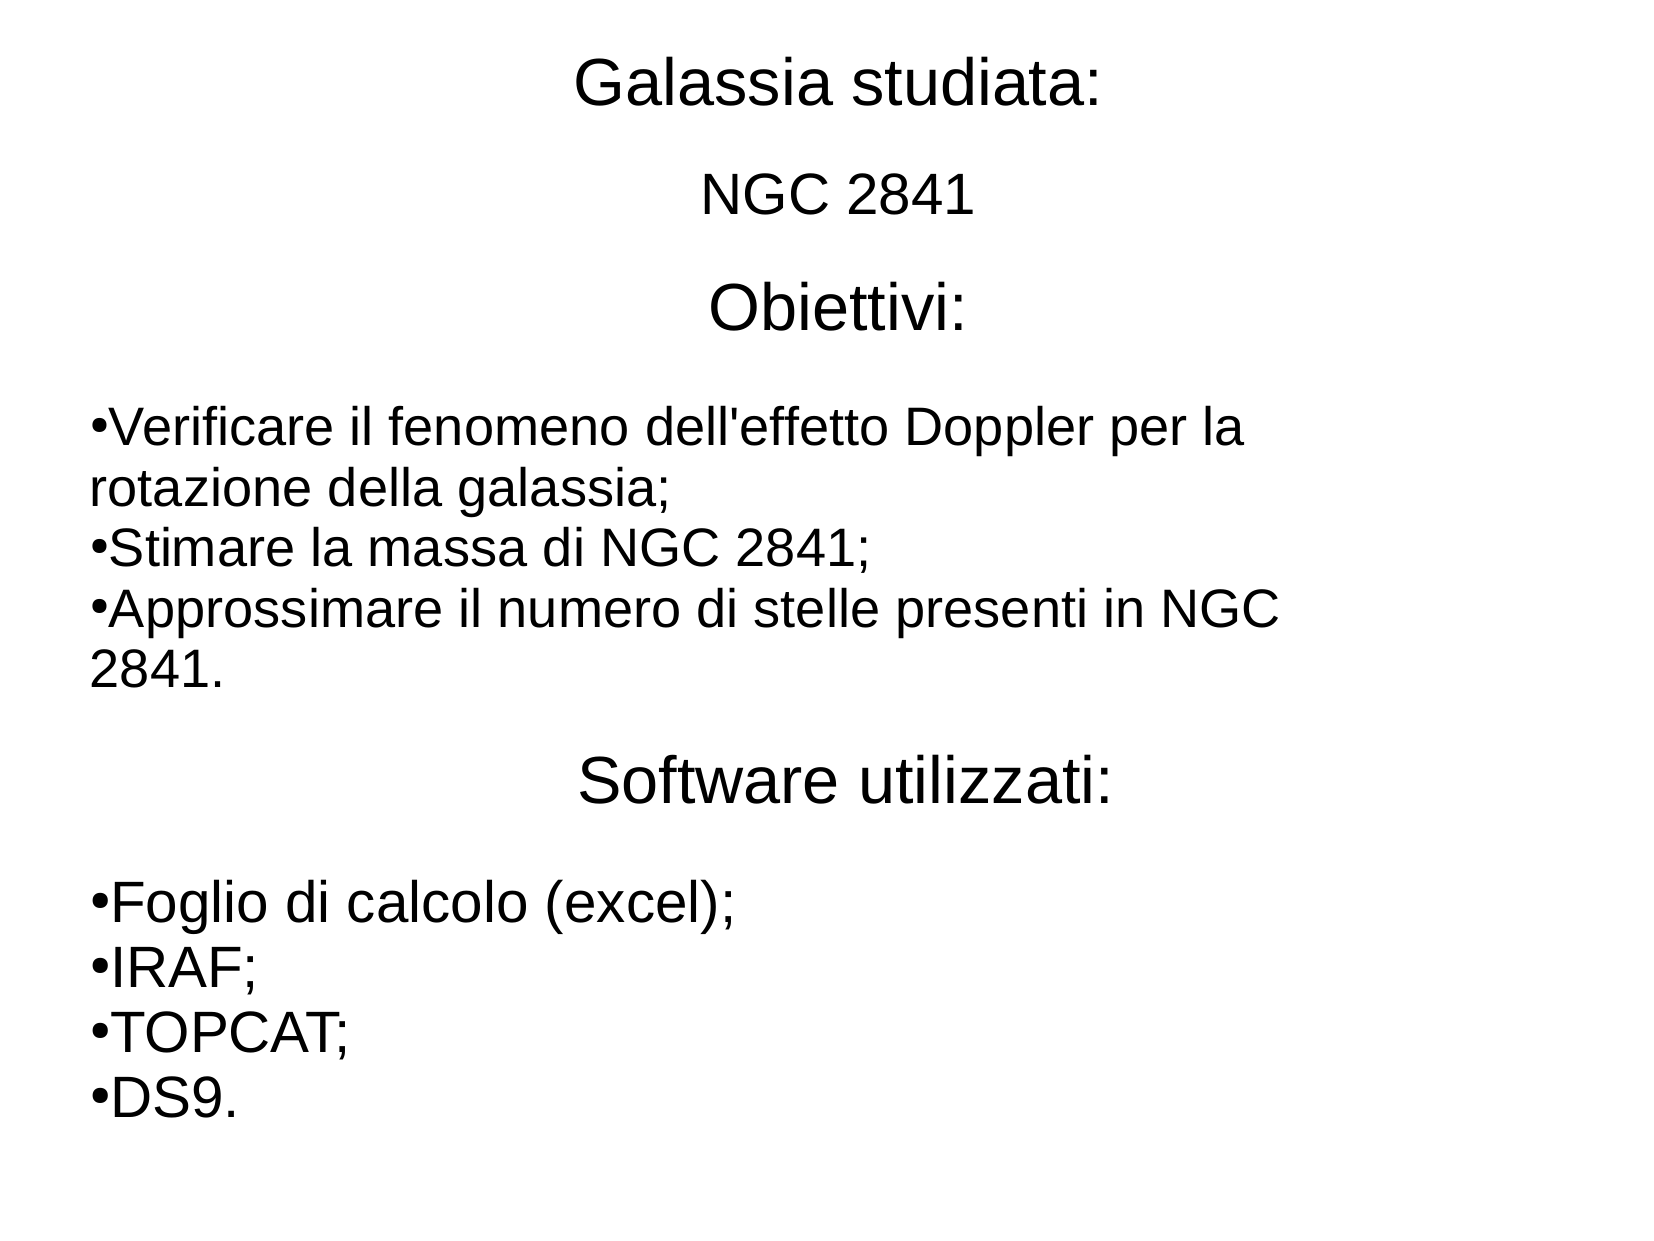

Galassia studiata:
NGC 2841
Obiettivi:
Verificare il fenomeno dell'effetto Doppler per la rotazione della galassia;
Stimare la massa di NGC 2841;
Approssimare il numero di stelle presenti in NGC 2841.
Software utilizzati:
Foglio di calcolo (excel);
IRAF;
TOPCAT;
DS9.